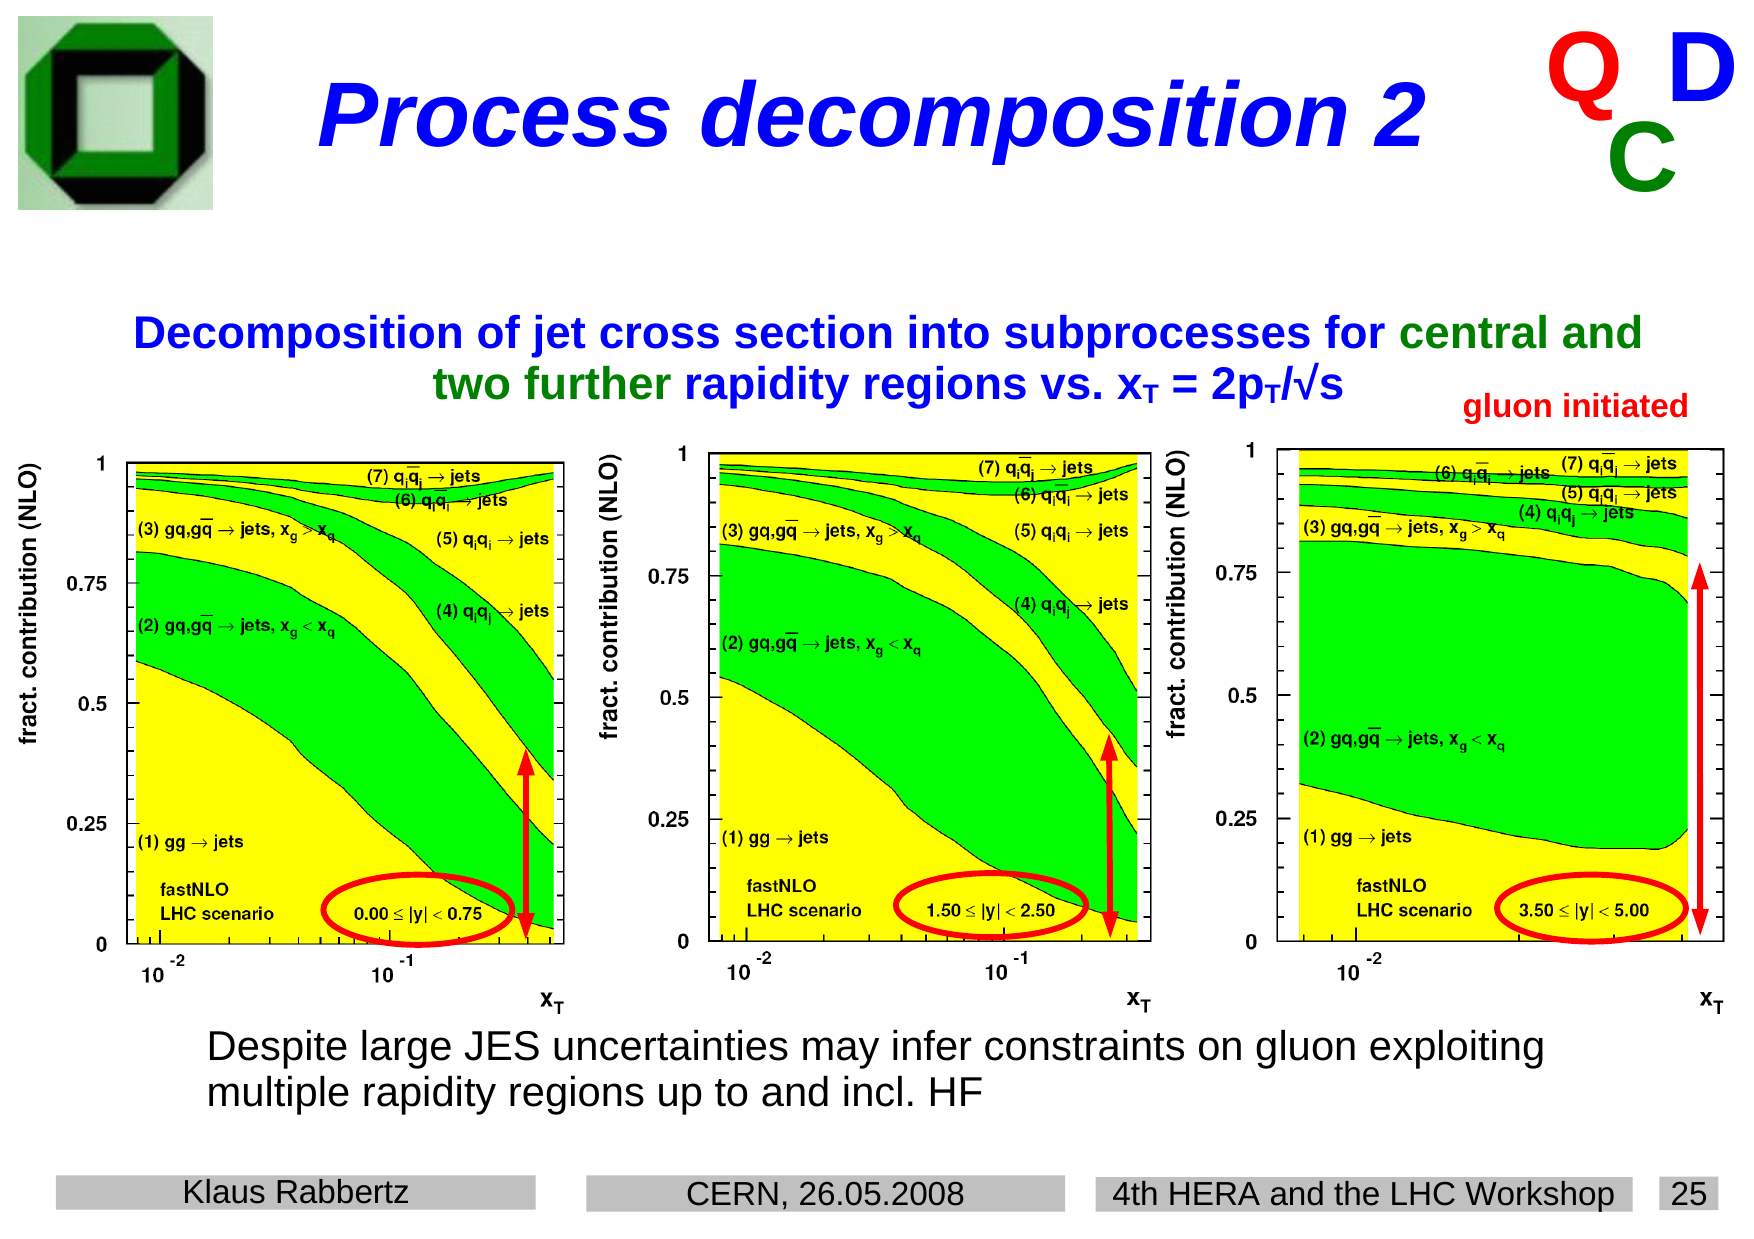

# Process decomposition 2
Decomposition of jet cross section into subprocesses for central and
two further rapidity regions vs. xT = 2pT/√s
gluon initiated
Despite large JES uncertainties may infer constraints on gluon exploiting
multiple rapidity regions up to and incl. HF